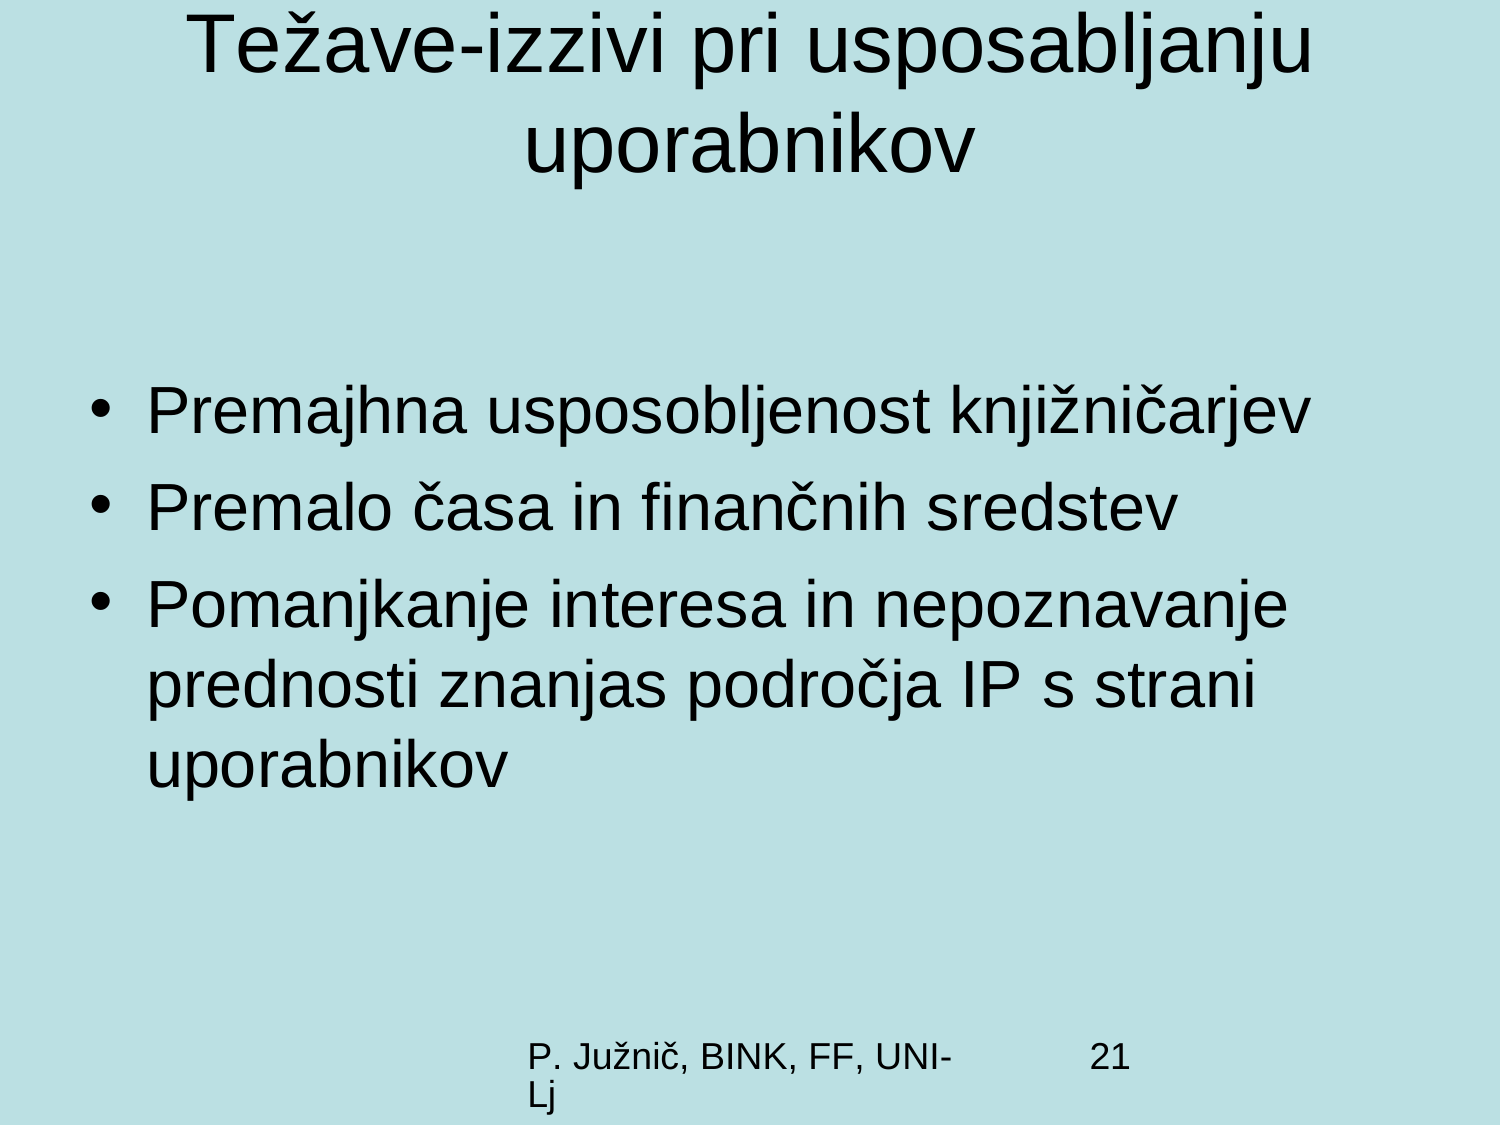

# Težave-izzivi pri usposabljanju uporabnikov
Premajhna usposobljenost knjižničarjev
Premalo časa in finančnih sredstev
Pomanjkanje interesa in nepoznavanje prednosti znanjas področja IP s strani uporabnikov
P. Južnič, BINK, FF, UNI-Lj
21